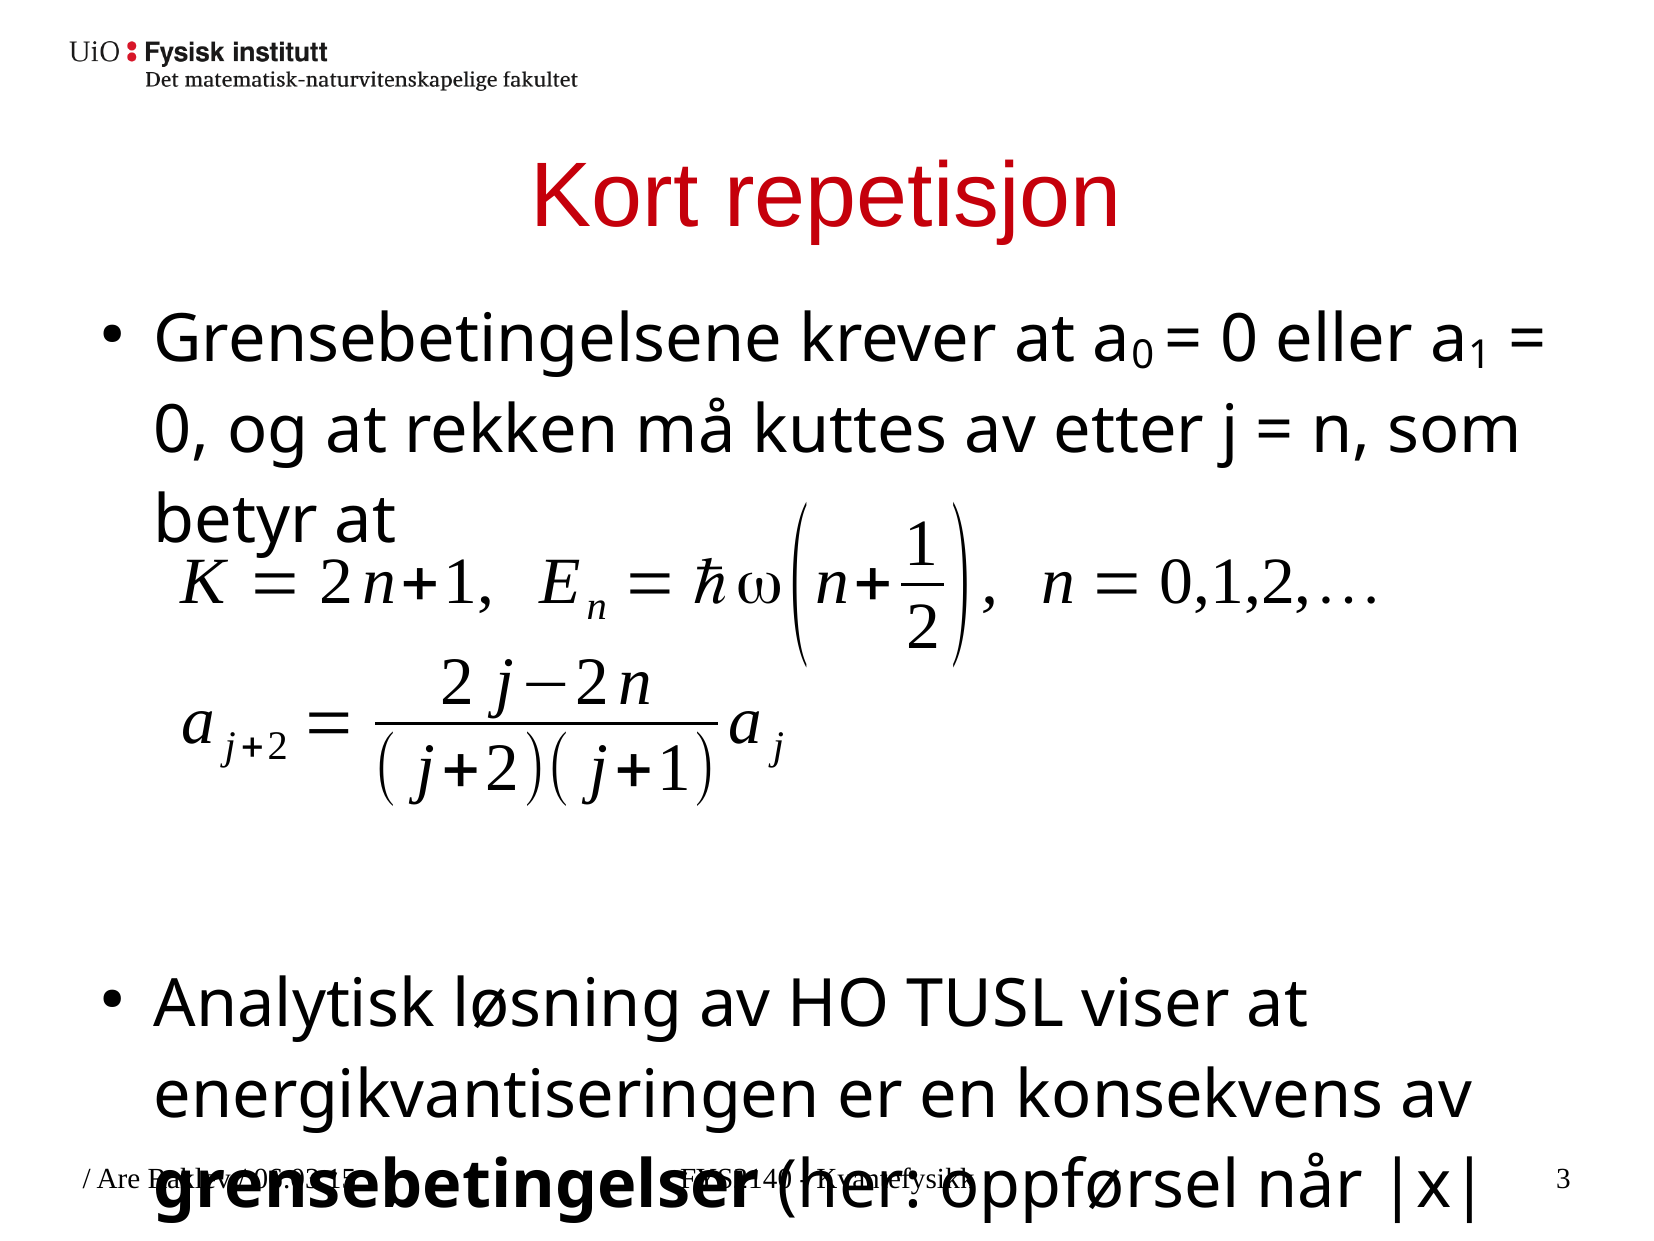

# Kort repetisjon
Grensebetingelsene krever at a0 = 0 eller a1 = 0, og at rekken må kuttes av etter j = n, som betyr at
Analytisk løsning av HO TUSL viser at energikvantiseringen er en konsekvens av grensebetingelser (her: oppførsel når |x|→∞).
/ Are Raklev / 06.03.15
FYS2140 - Kvantefysikk
3